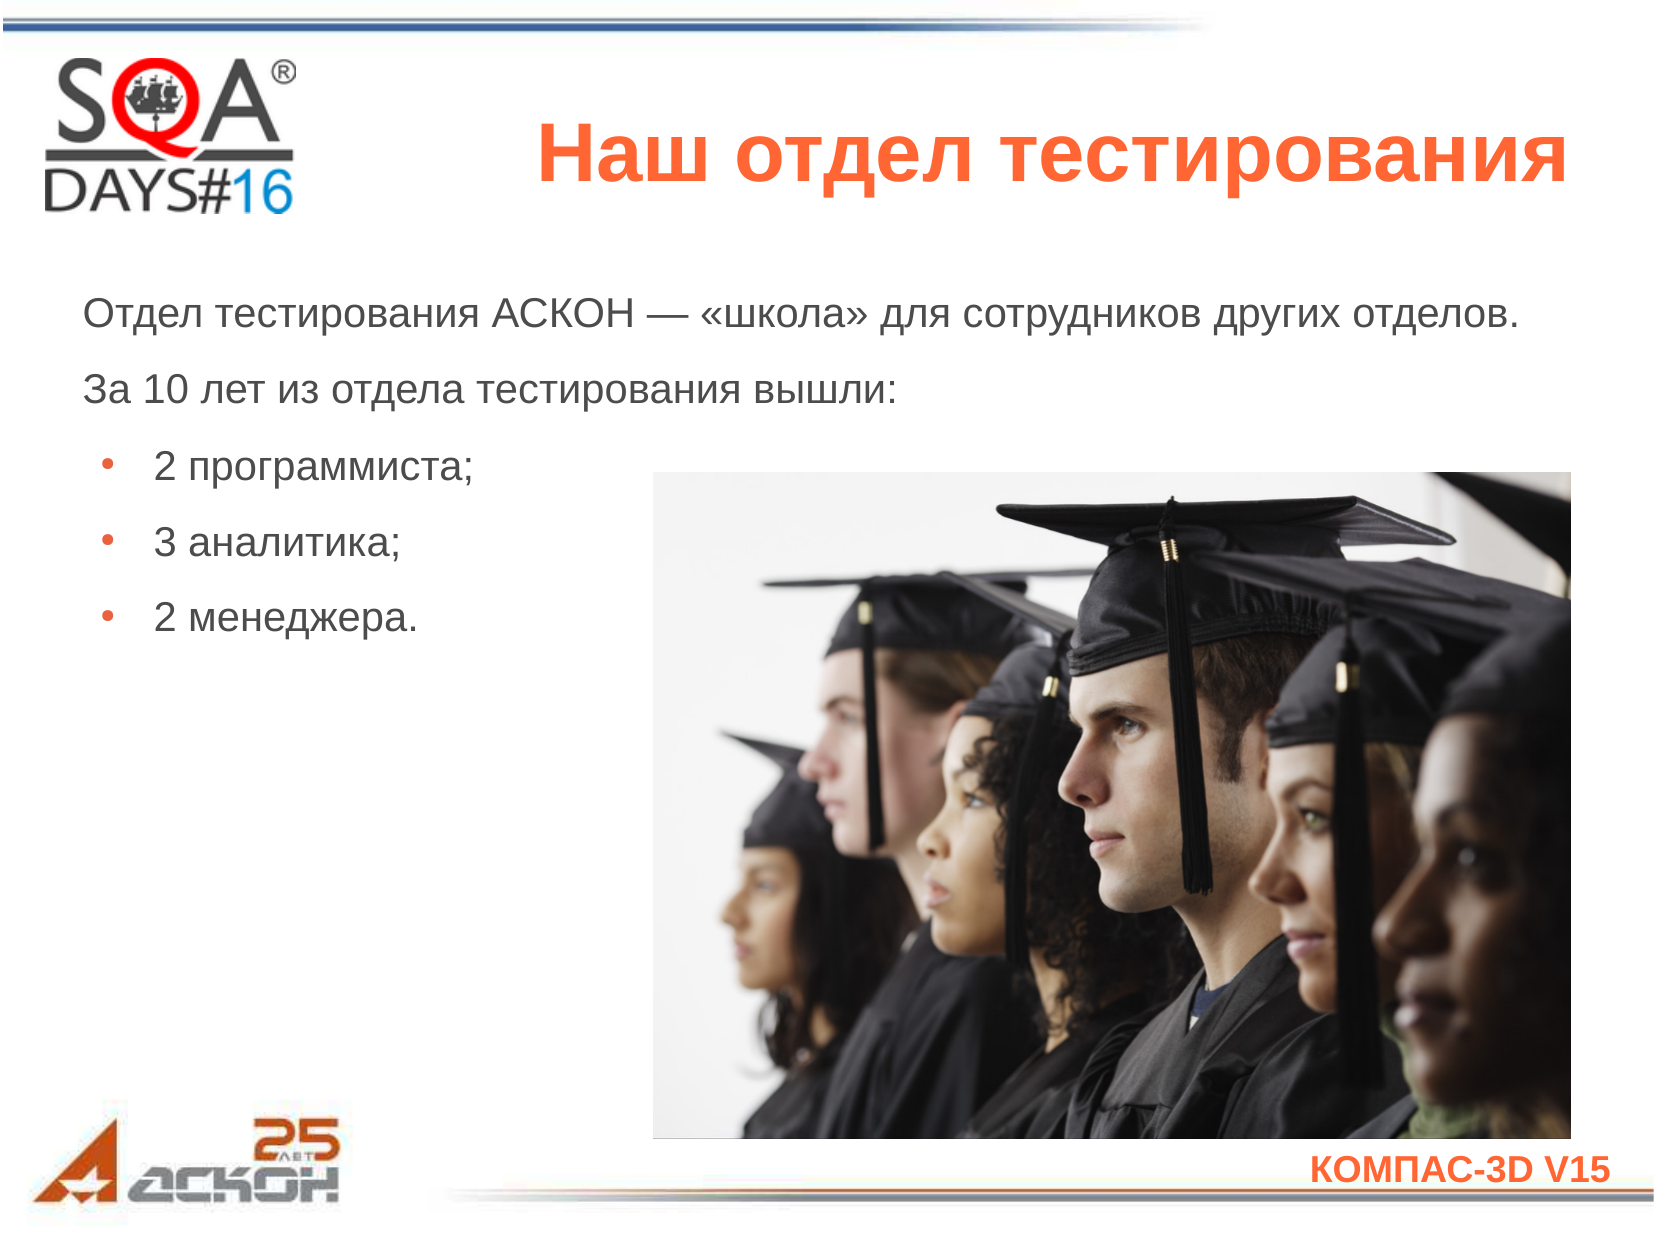

# Наш отдел тестирования
Отдел тестирования АСКОН — «школа» для сотрудников других отделов.
За 10 лет из отдела тестирования вышли:
2 программиста;
3 аналитика;
2 менеджера.